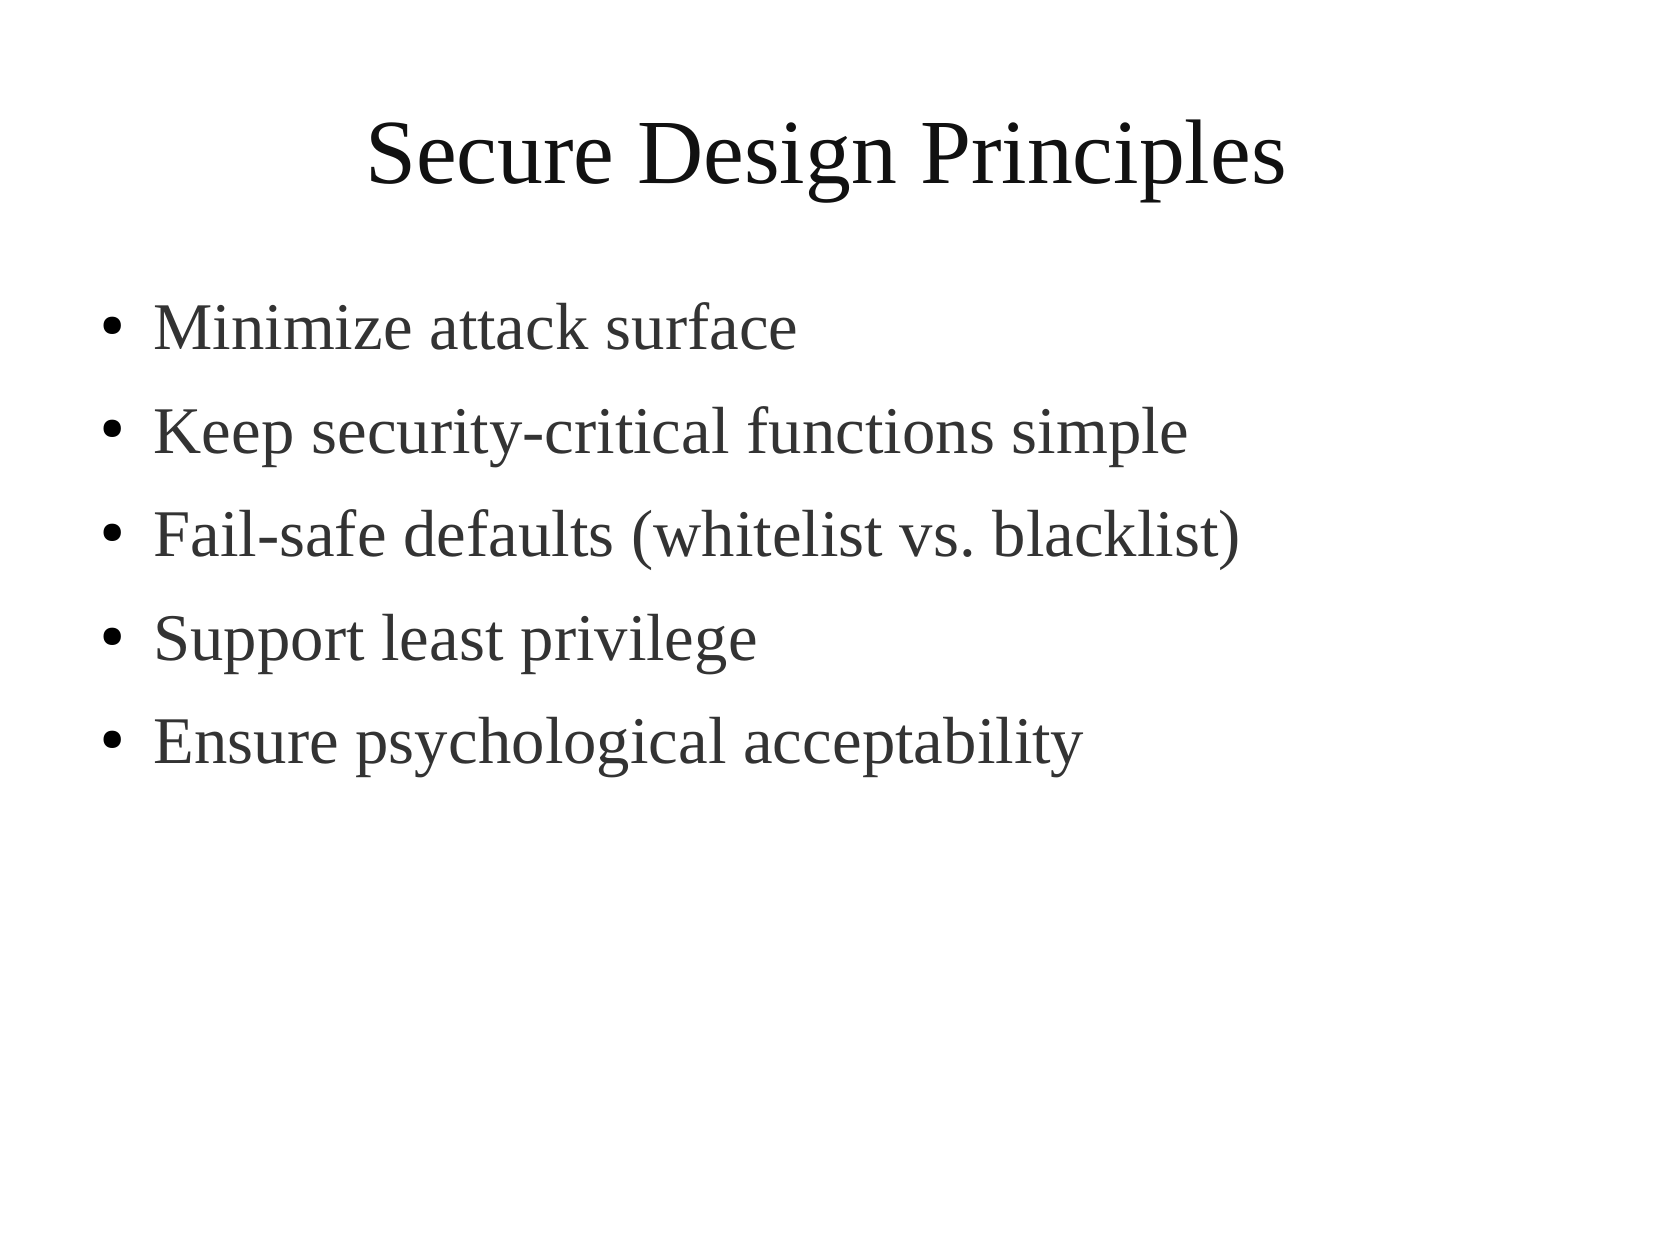

# Secure Design Principles
Minimize attack surface
Keep security-critical functions simple
Fail-safe defaults (whitelist vs. blacklist)
Support least privilege
Ensure psychological acceptability